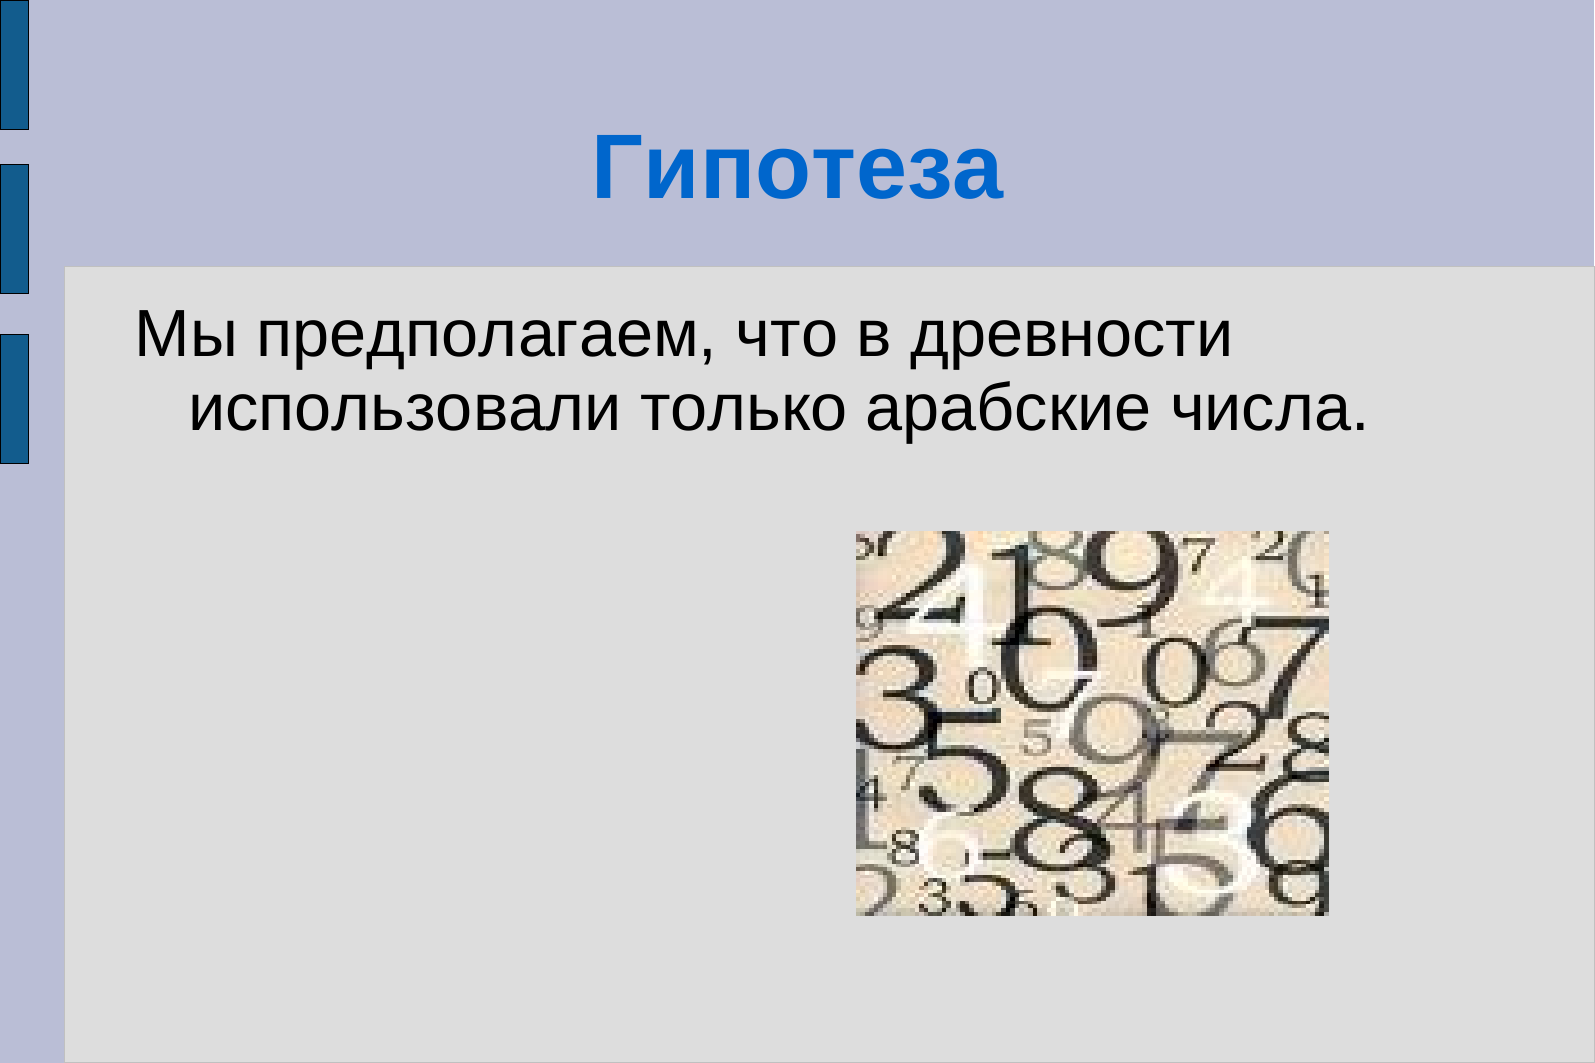

# Гипотеза
Мы предполагаем, что в древности использовали только арабские числа.